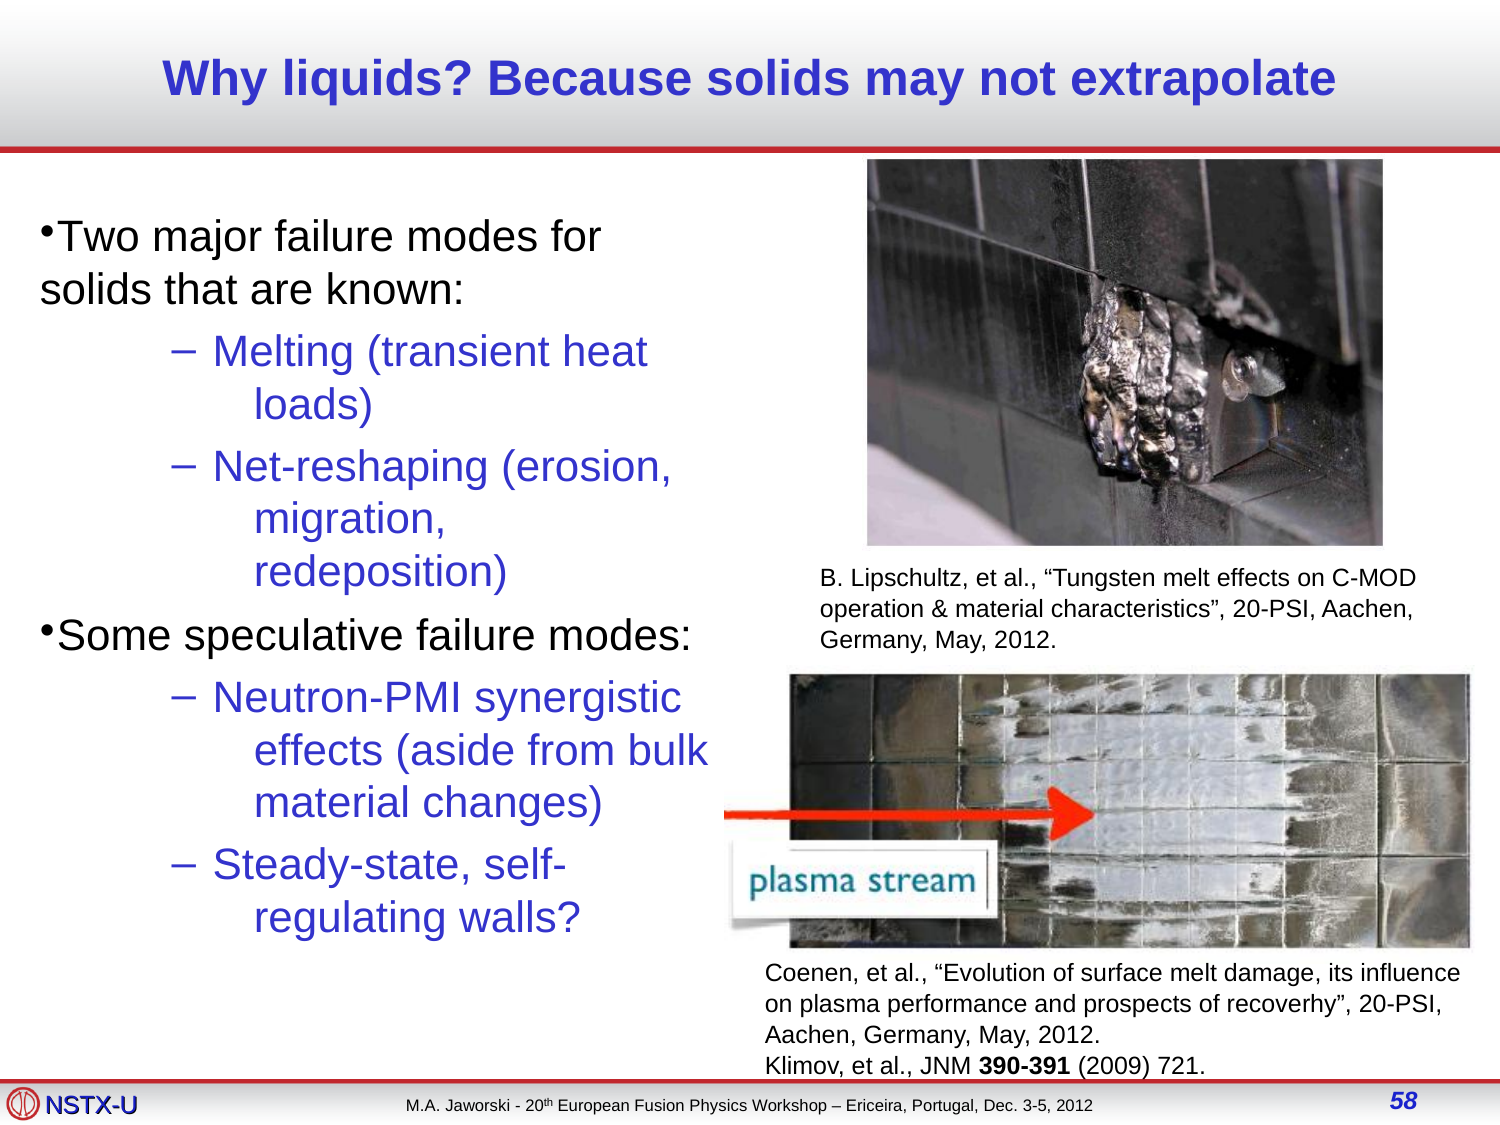

# Why liquids? Because solids may not extrapolate
Two major failure modes for solids that are known:
Melting (transient heat loads)
Net-reshaping (erosion, migration, redeposition)
Some speculative failure modes:
Neutron-PMI synergistic effects (aside from bulk material changes)
Steady-state, self-regulating walls?
B. Lipschultz, et al., “Tungsten melt effects on C-MOD operation & material characteristics”, 20-PSI, Aachen, Germany, May, 2012.
Coenen, et al., “Evolution of surface melt damage, its influence on plasma performance and prospects of recoverhy”, 20-PSI, Aachen, Germany, May, 2012.
Klimov, et al., JNM 390-391 (2009) 721.